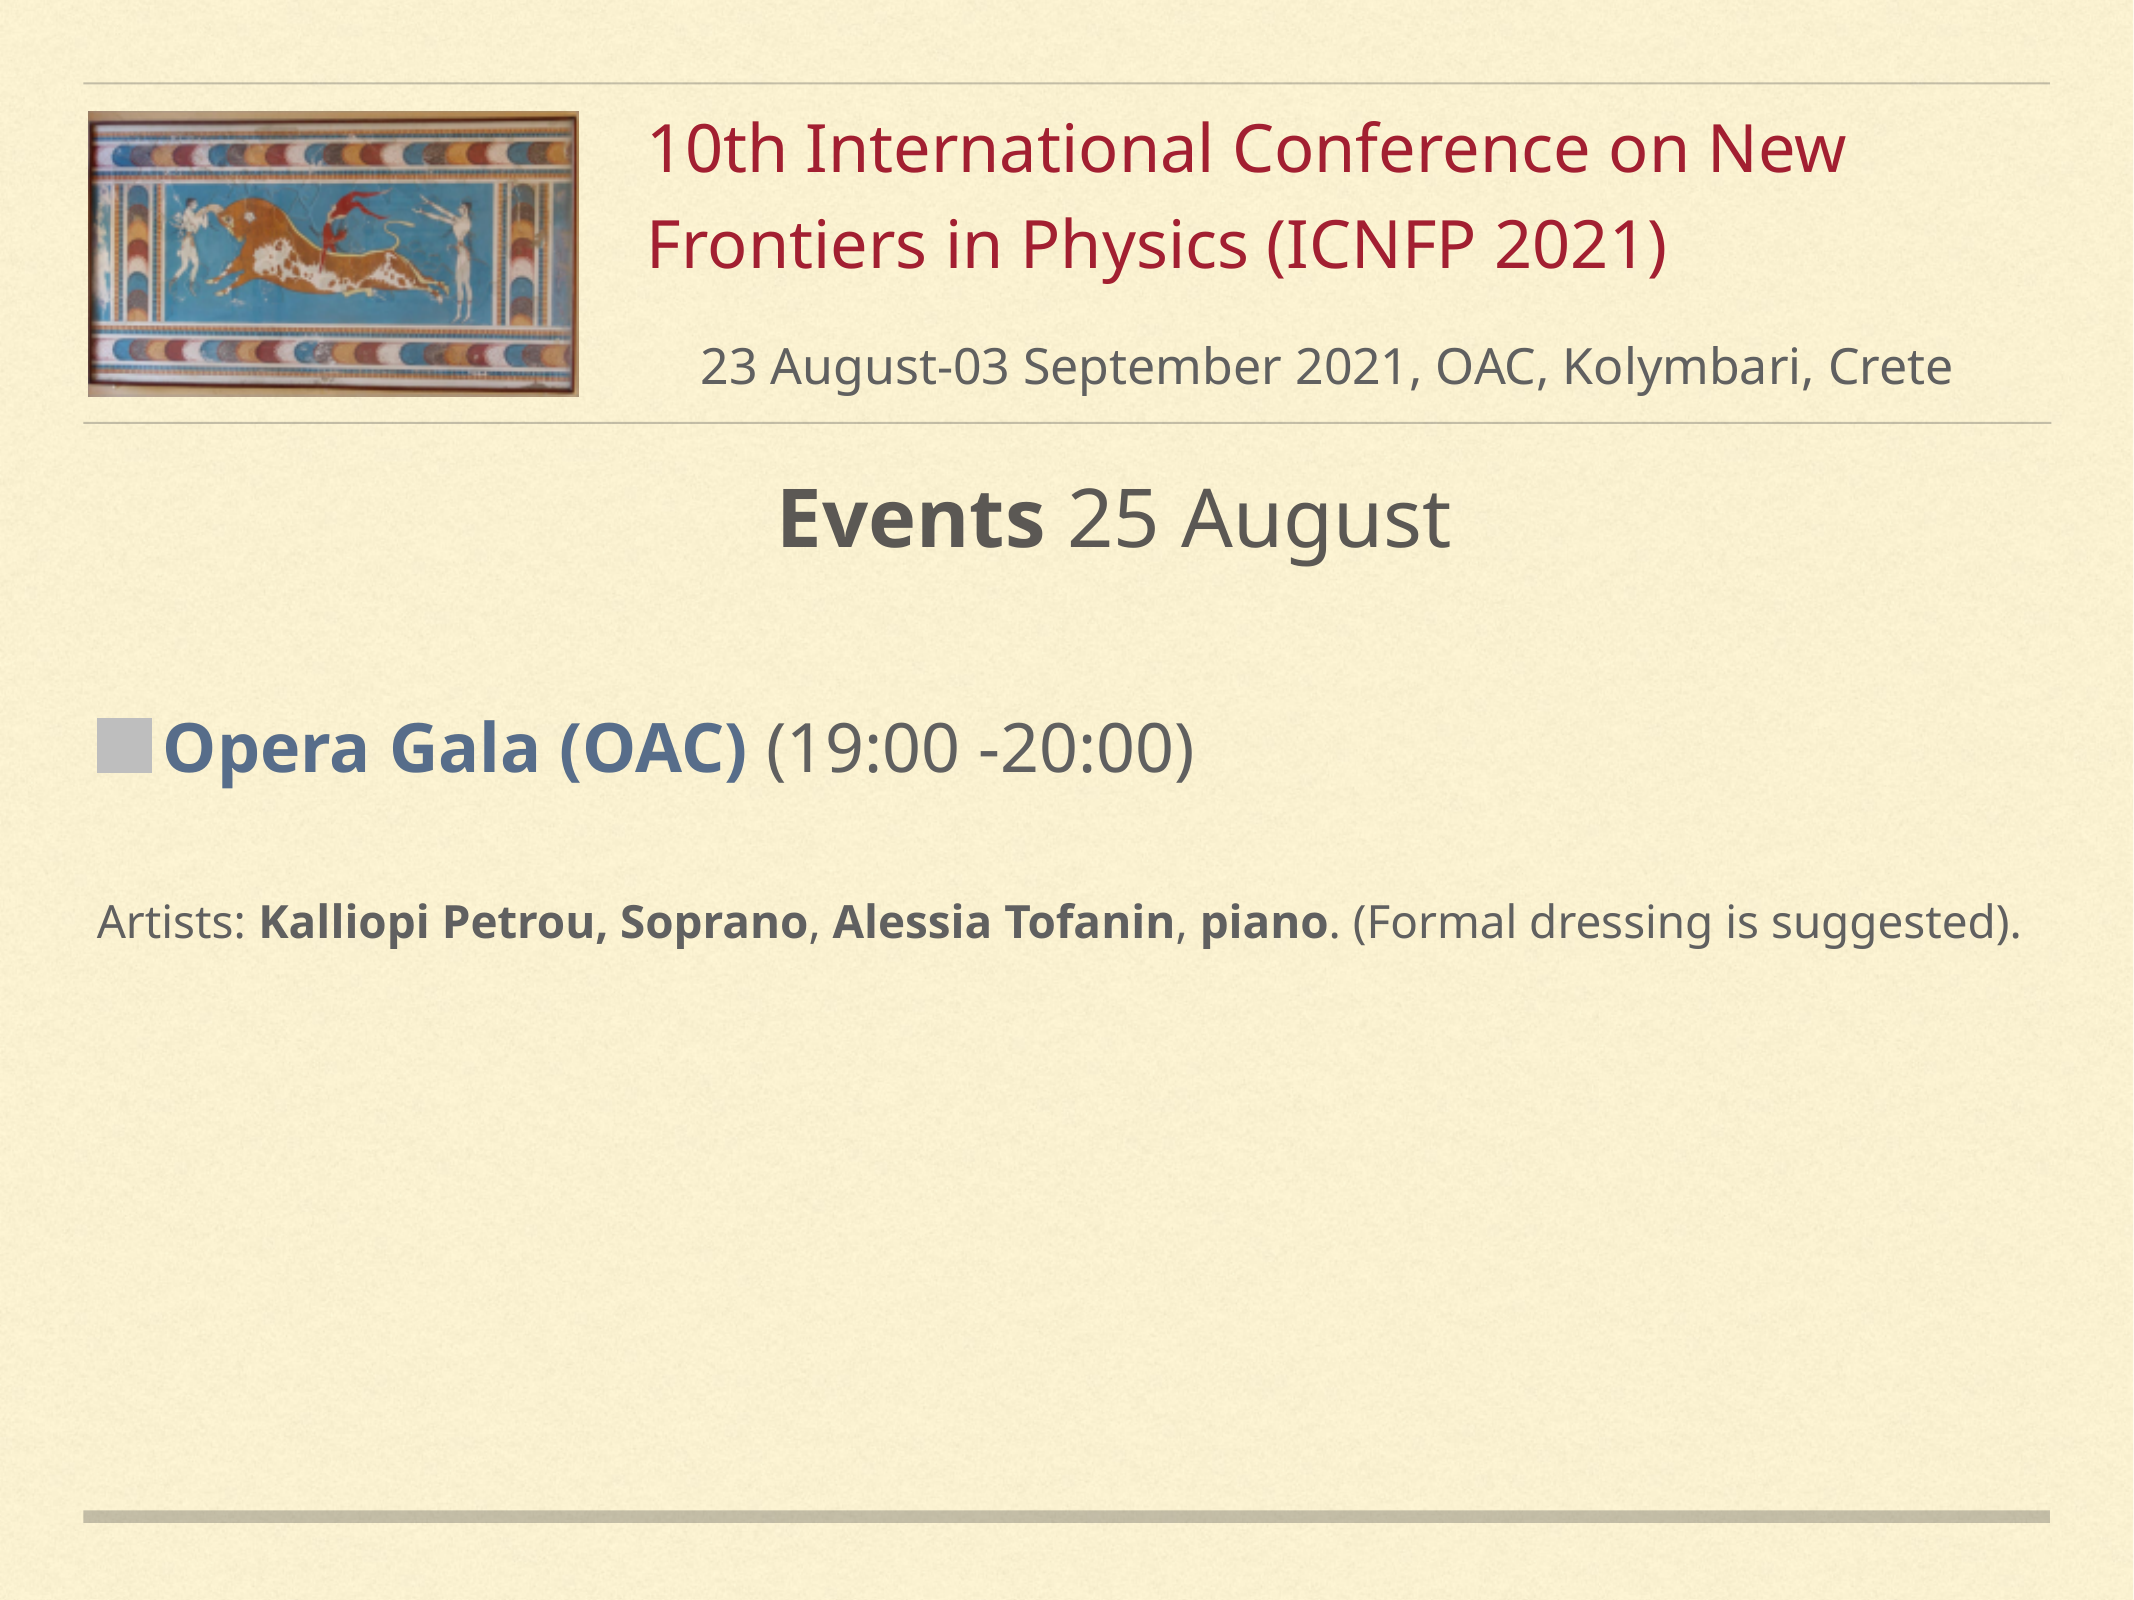

# 10th International Conference on New Frontiers in Physics (ICNFP 2021)
23 August-03 September 2021, OAC, Kolymbari, Crete
Events 25 August
Opera Gala (OAC) (19:00 -20:00)
Artists: Kalliopi Petrou, Soprano, Alessia Tofanin, piano. (Formal dressing is suggested).